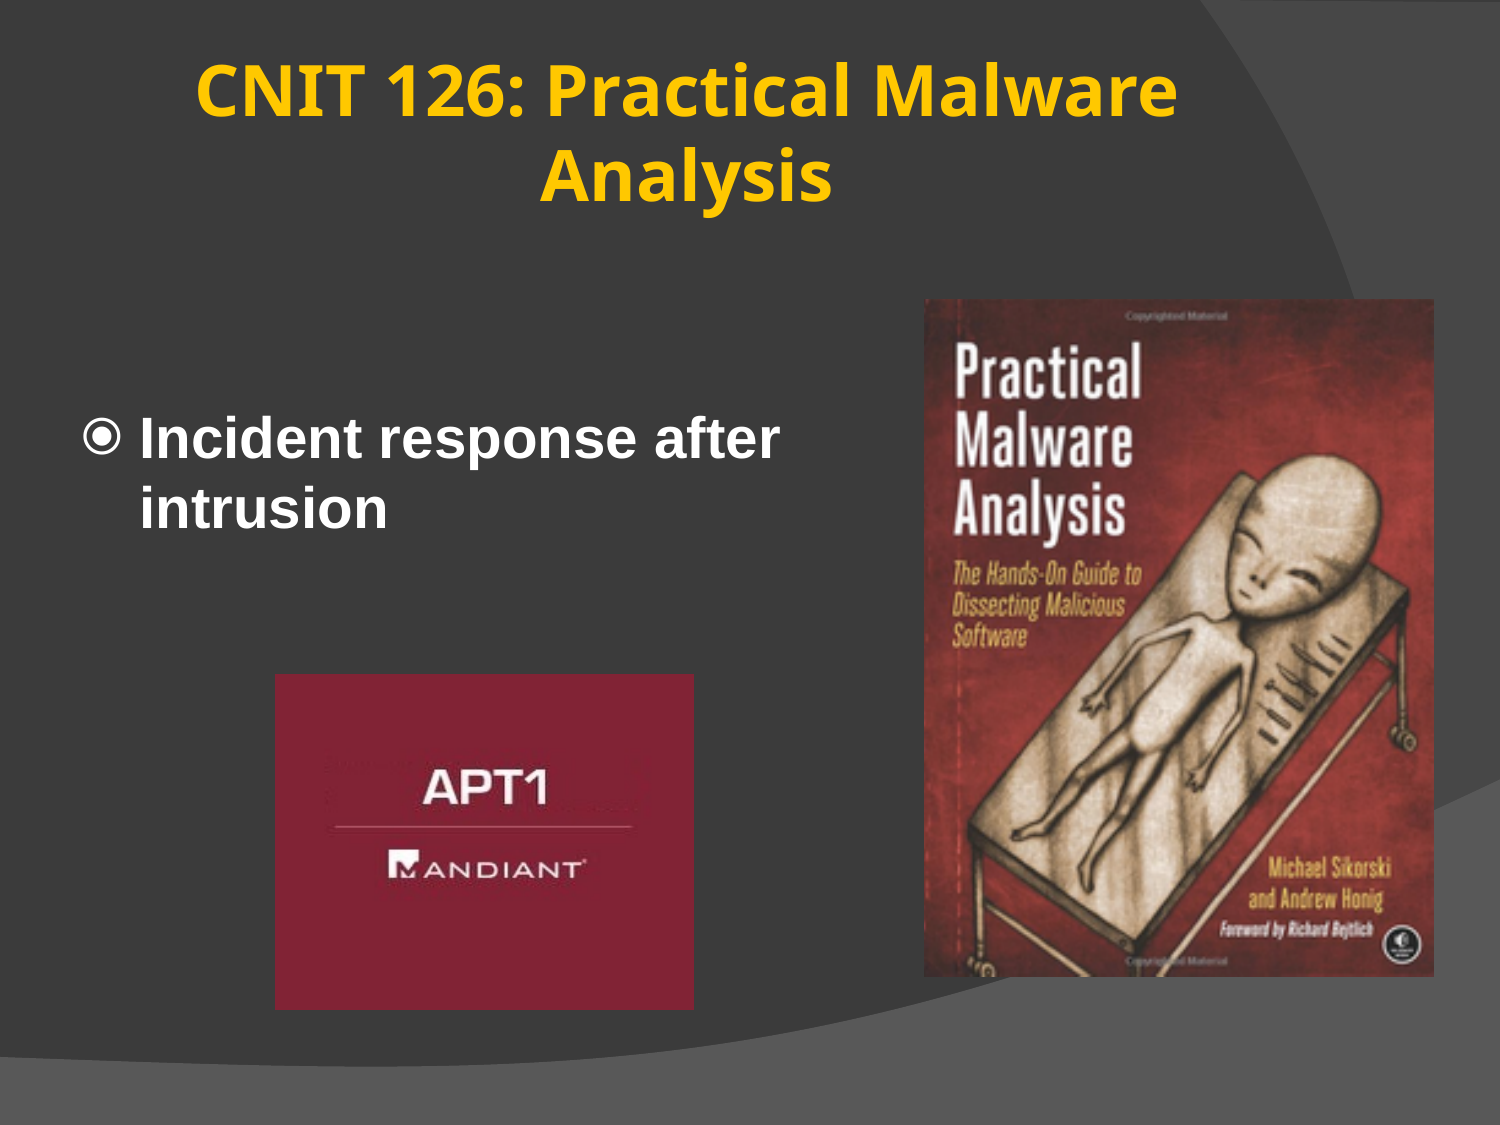

# CNIT 126: Practical Malware Analysis
Incident response after intrusion